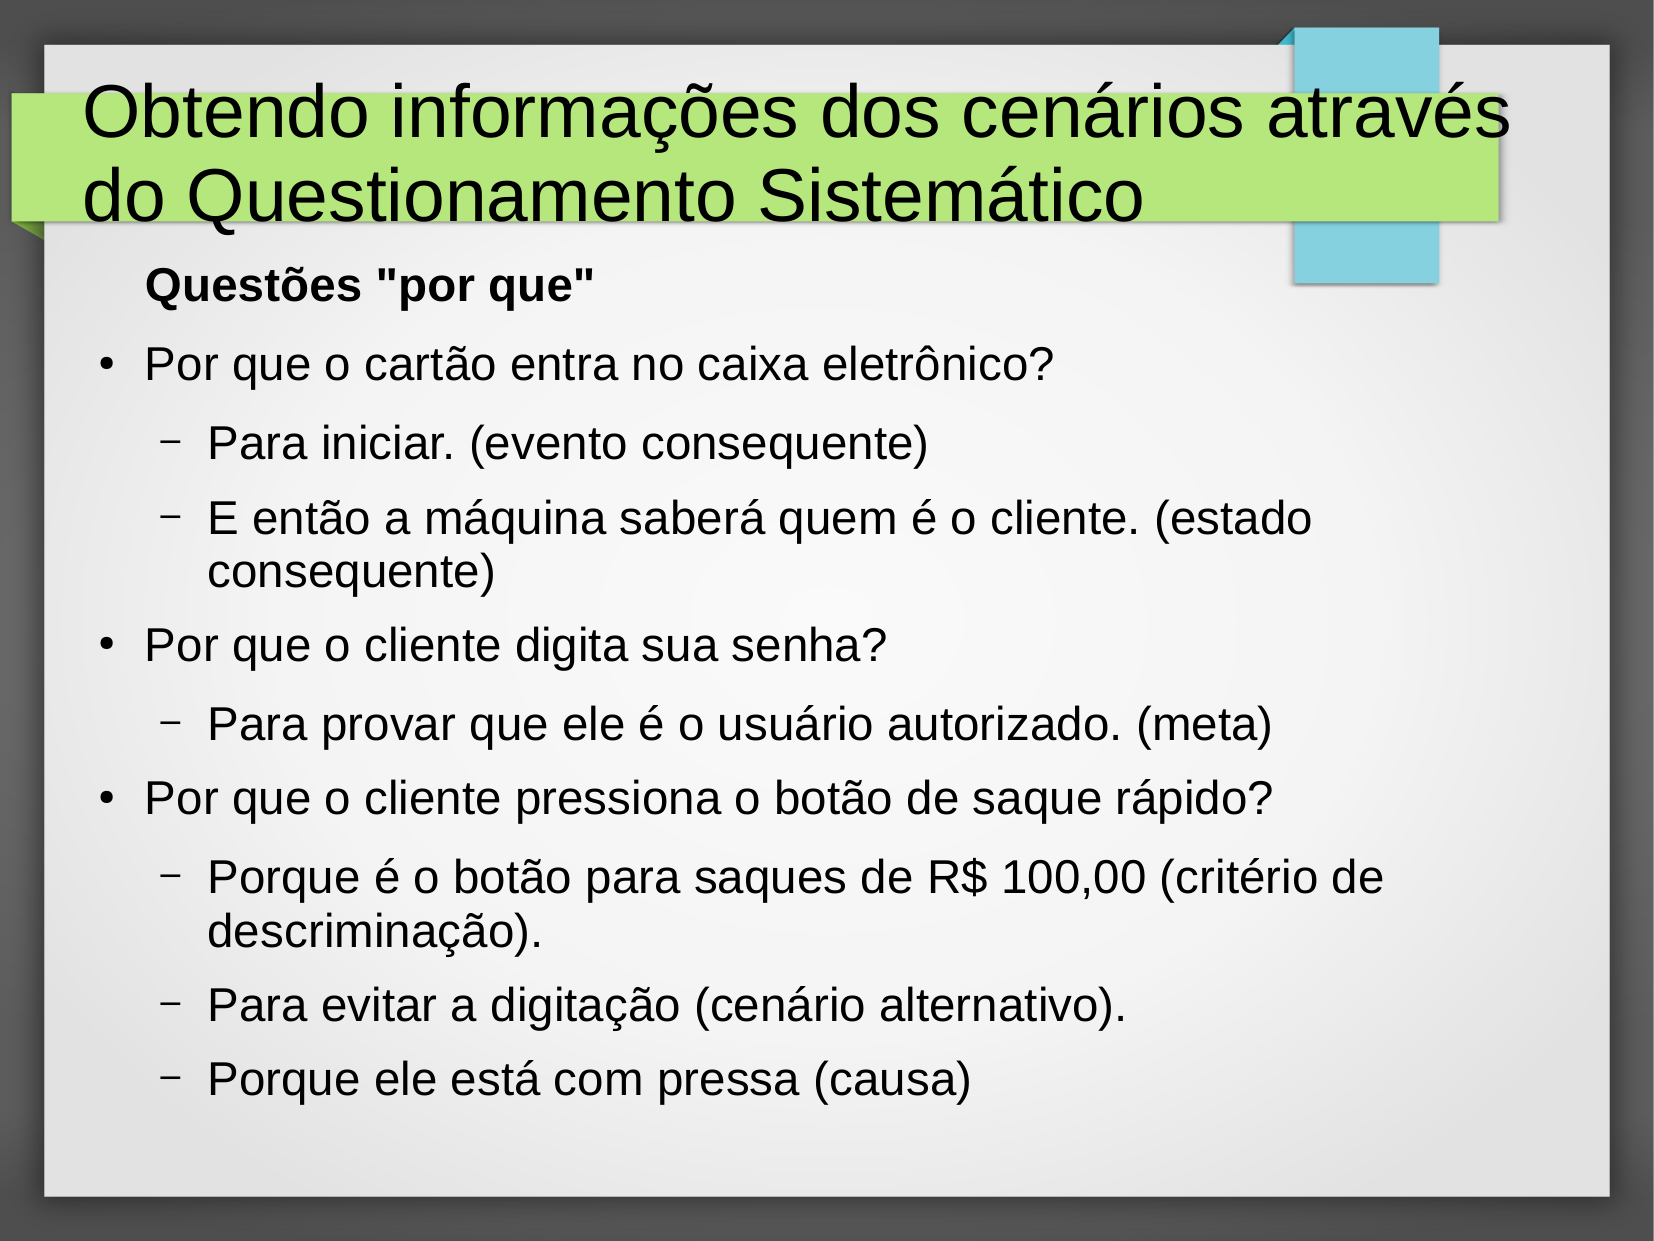

# Obtendo informações dos cenários através do Questionamento Sistemático
Questões "por que"
Por que o cartão entra no caixa eletrônico?
Para iniciar. (evento consequente)
E então a máquina saberá quem é o cliente. (estado consequente)
Por que o cliente digita sua senha?
Para provar que ele é o usuário autorizado. (meta)
Por que o cliente pressiona o botão de saque rápido?
Porque é o botão para saques de R$ 100,00 (critério de descriminação).
Para evitar a digitação (cenário alternativo).
Porque ele está com pressa (causa)